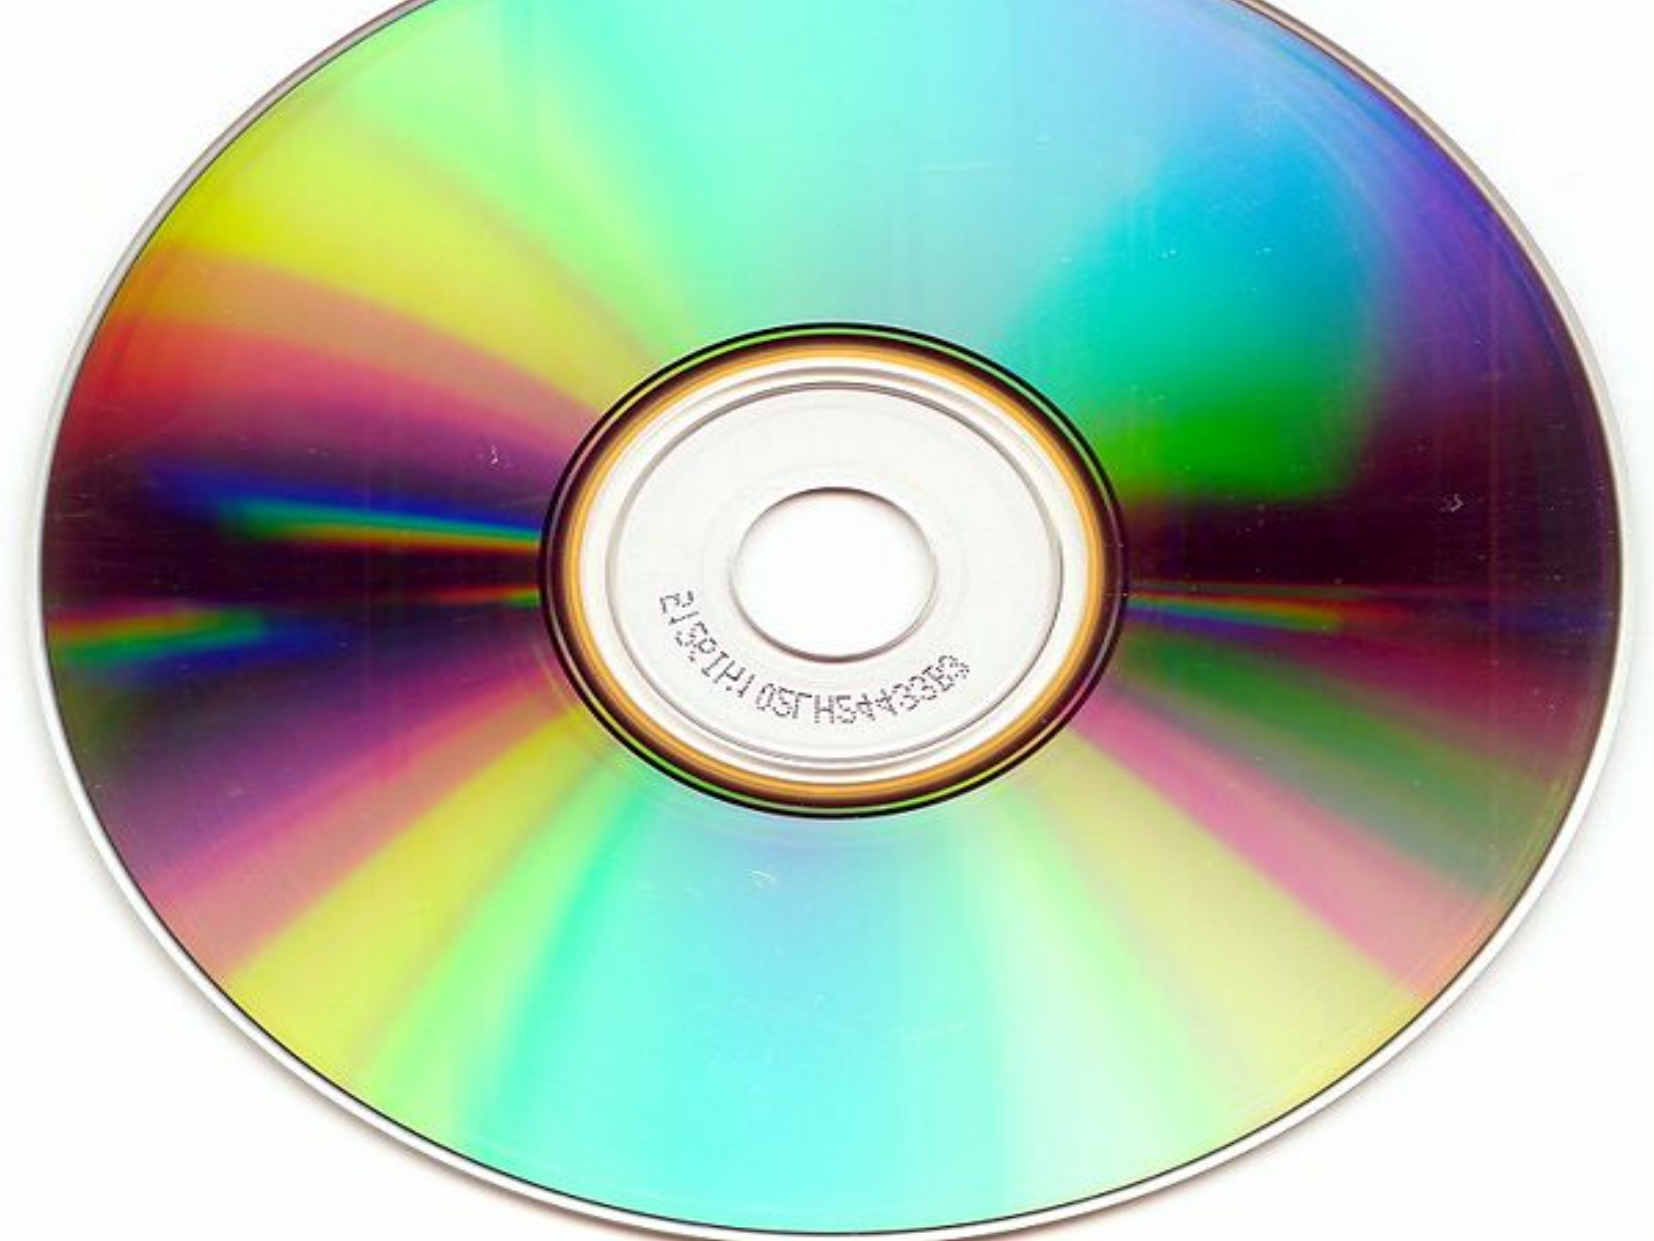

# Les copies de CD-R et DVD-R/DVD+R
 Les personnes ayant partagé des fichiers
protégés par les articles de ce code sont condamnables,
 alors que (généralement) les personnes ayant
« seulement » téléchargé
ces mêmes fichiers pour une utilisation personnelle
ne sont pas condamnées.
 Autrement dit, le téléchargement
pour un usage strictement personnel
serait considéré comme de la copie privée,
le partage ne le serait pas.
Qu'est-ce que la
 JURISPRUDENCE ?
C'est l'ensemble des décisions
des tribunaux.
En règle générale,
c'est la cour de cassation qui
sert de référence et
qui se prononce
sur un problème de droit.